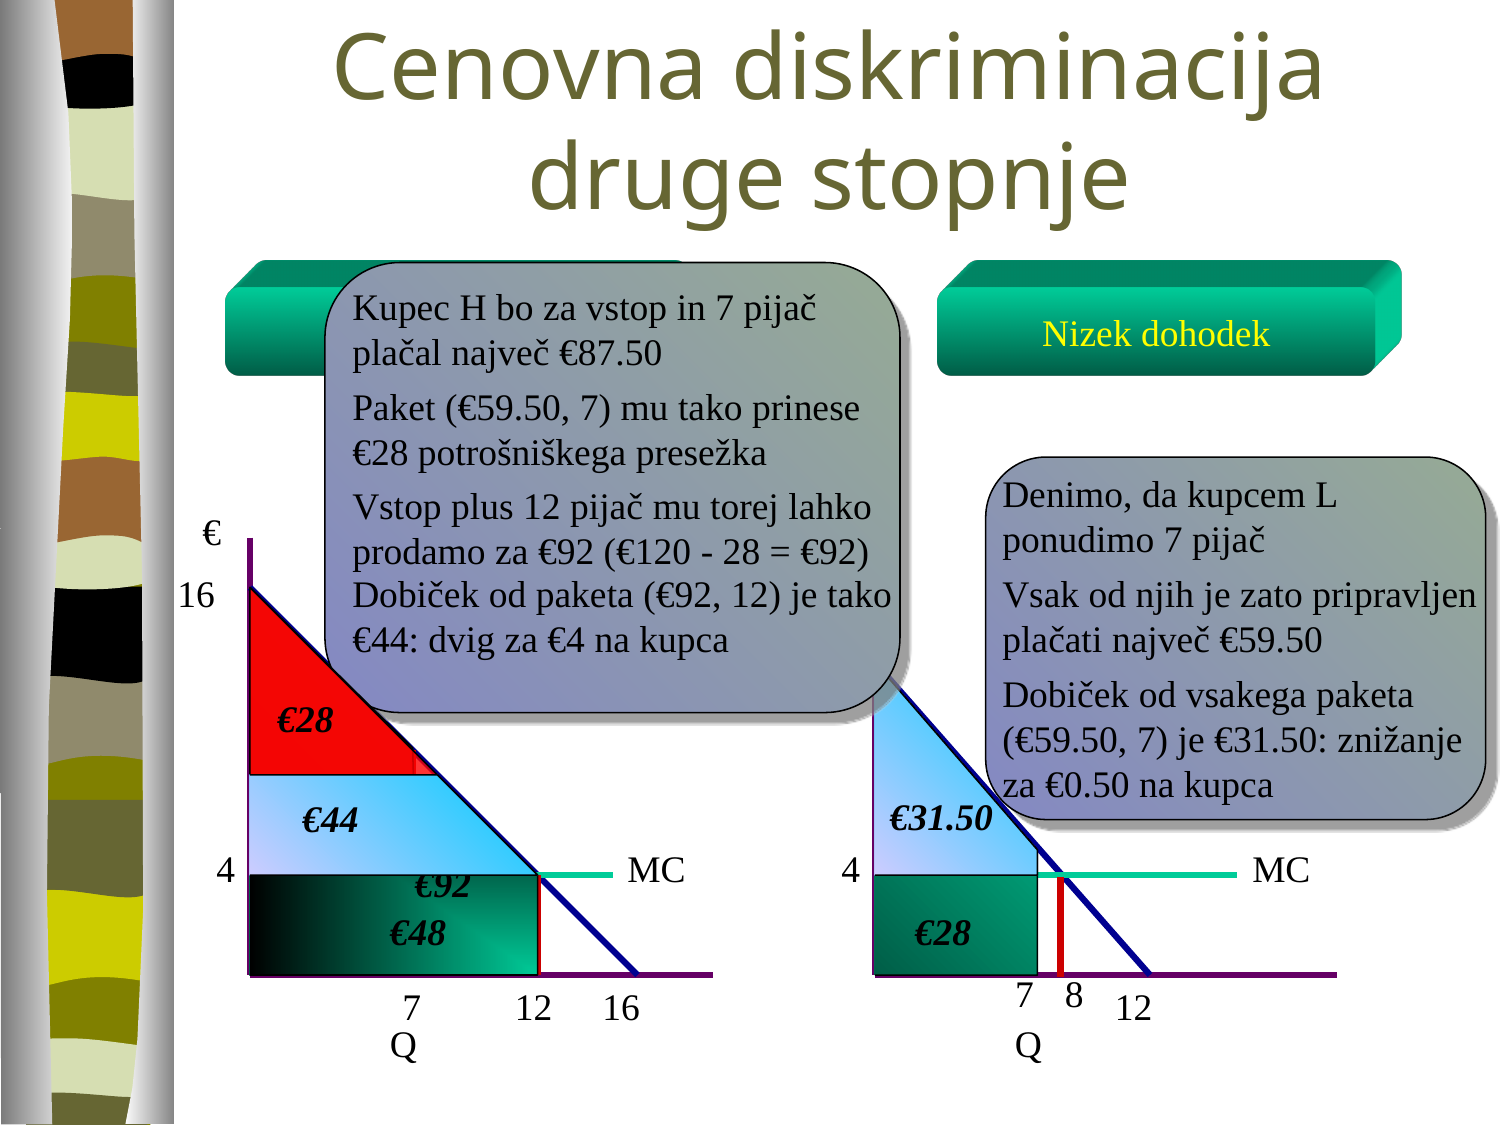

# Cenovna diskriminacija druge stopnje
Kupec H bo za vstop in 7 pijač plačal največ €87.50
Visok dohodek
Nizek dohodek
Paket (€59.50, 7) mu tako prinese €28 potrošniškega presežka
Denimo, da kupcem L ponudimo 7 pijač
Vstop plus 12 pijač mu torej lahko prodamo za €92 (€120 - 28 = €92)
€
€
Vsak od njih je zato pripravljen plačati največ €59.50
16
Dobiček od paketa (€92, 12) je tako €44: dvig za €4 na kupca
12
Dobiček od vsakega paketa (€59.50, 7) je €31.50: znižanje za €0.50 na kupca
€28
€31.50
€44
€59.50
€87.50
4
MC
4
MC
€92
€48
€28
7
8
7
12
16
12
Q
Q